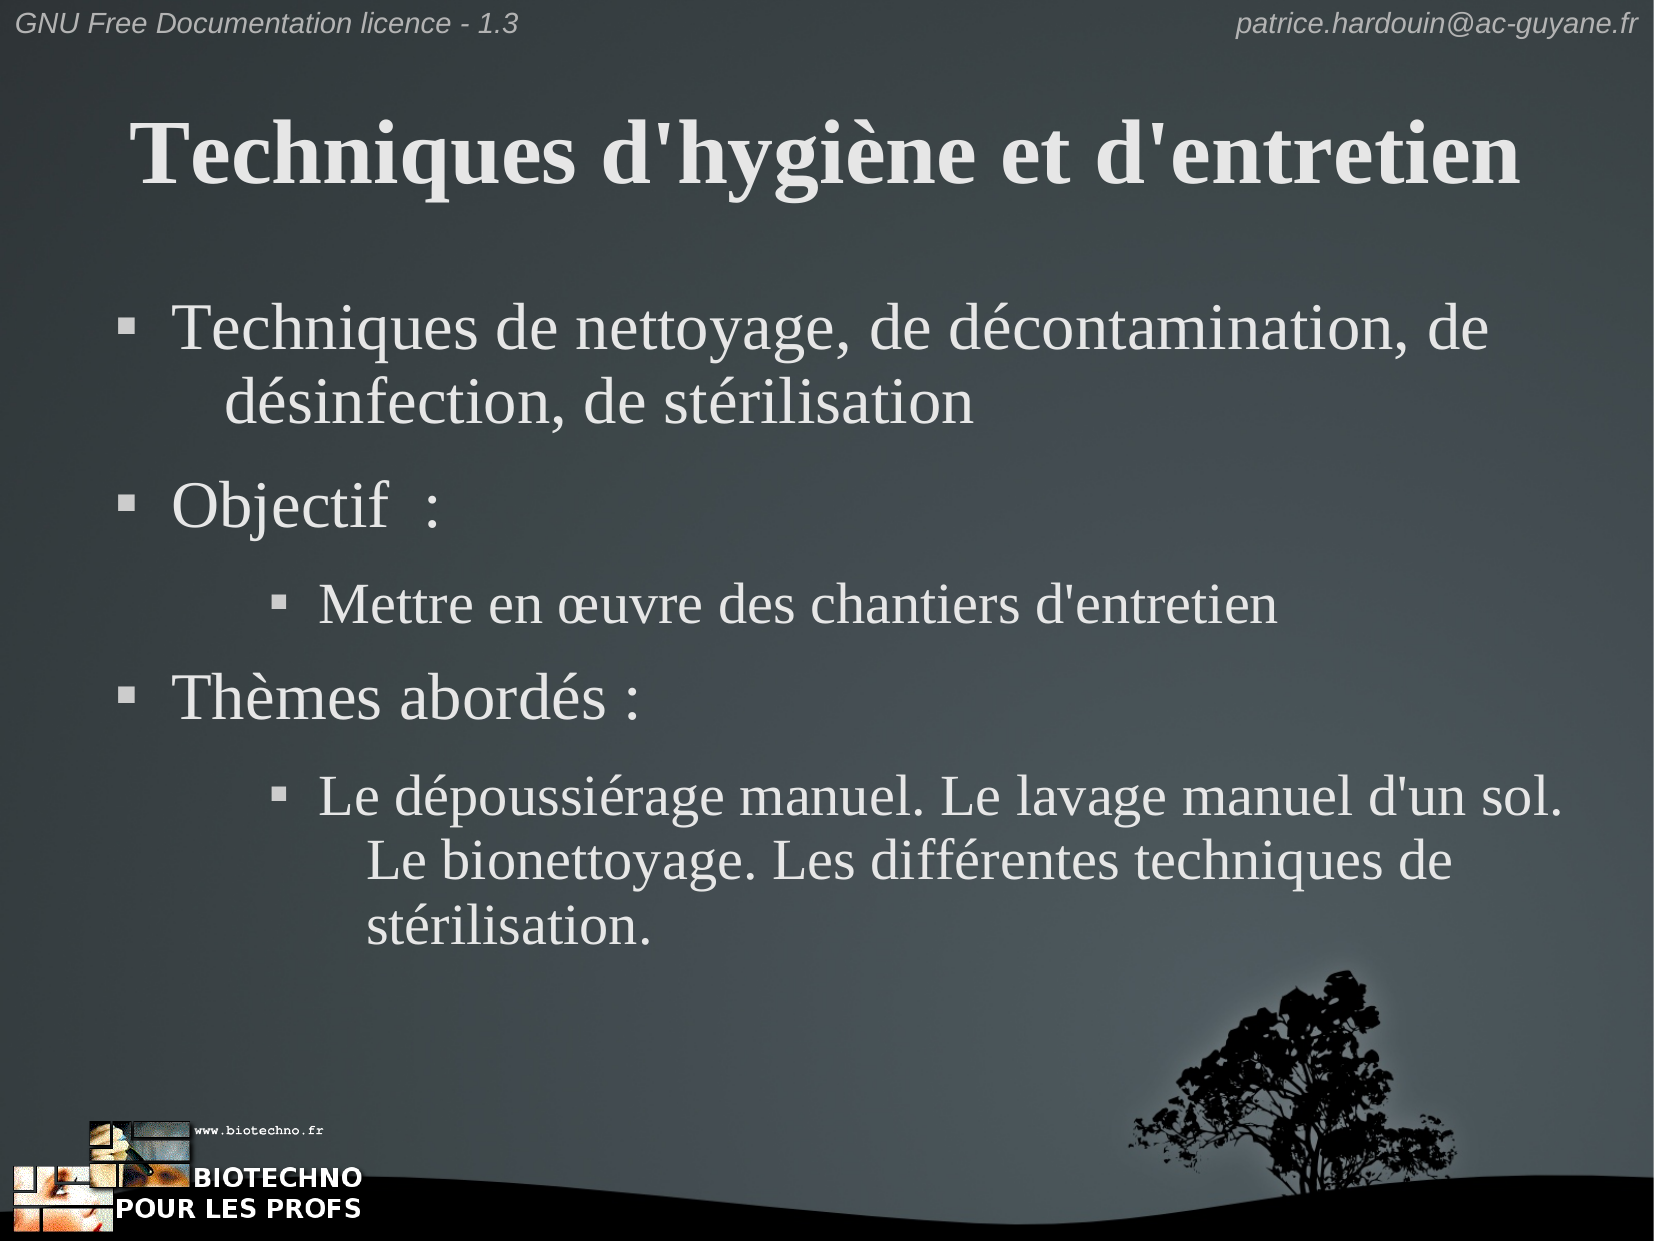

# Techniques d'hygiène et d'entretien
Techniques de nettoyage, de décontamination, de désinfection, de stérilisation
Objectif :
Mettre en œuvre des chantiers d'entretien
Thèmes abordés :
Le dépoussiérage manuel. Le lavage manuel d'un sol. Le bionettoyage. Les différentes techniques de stérilisation.